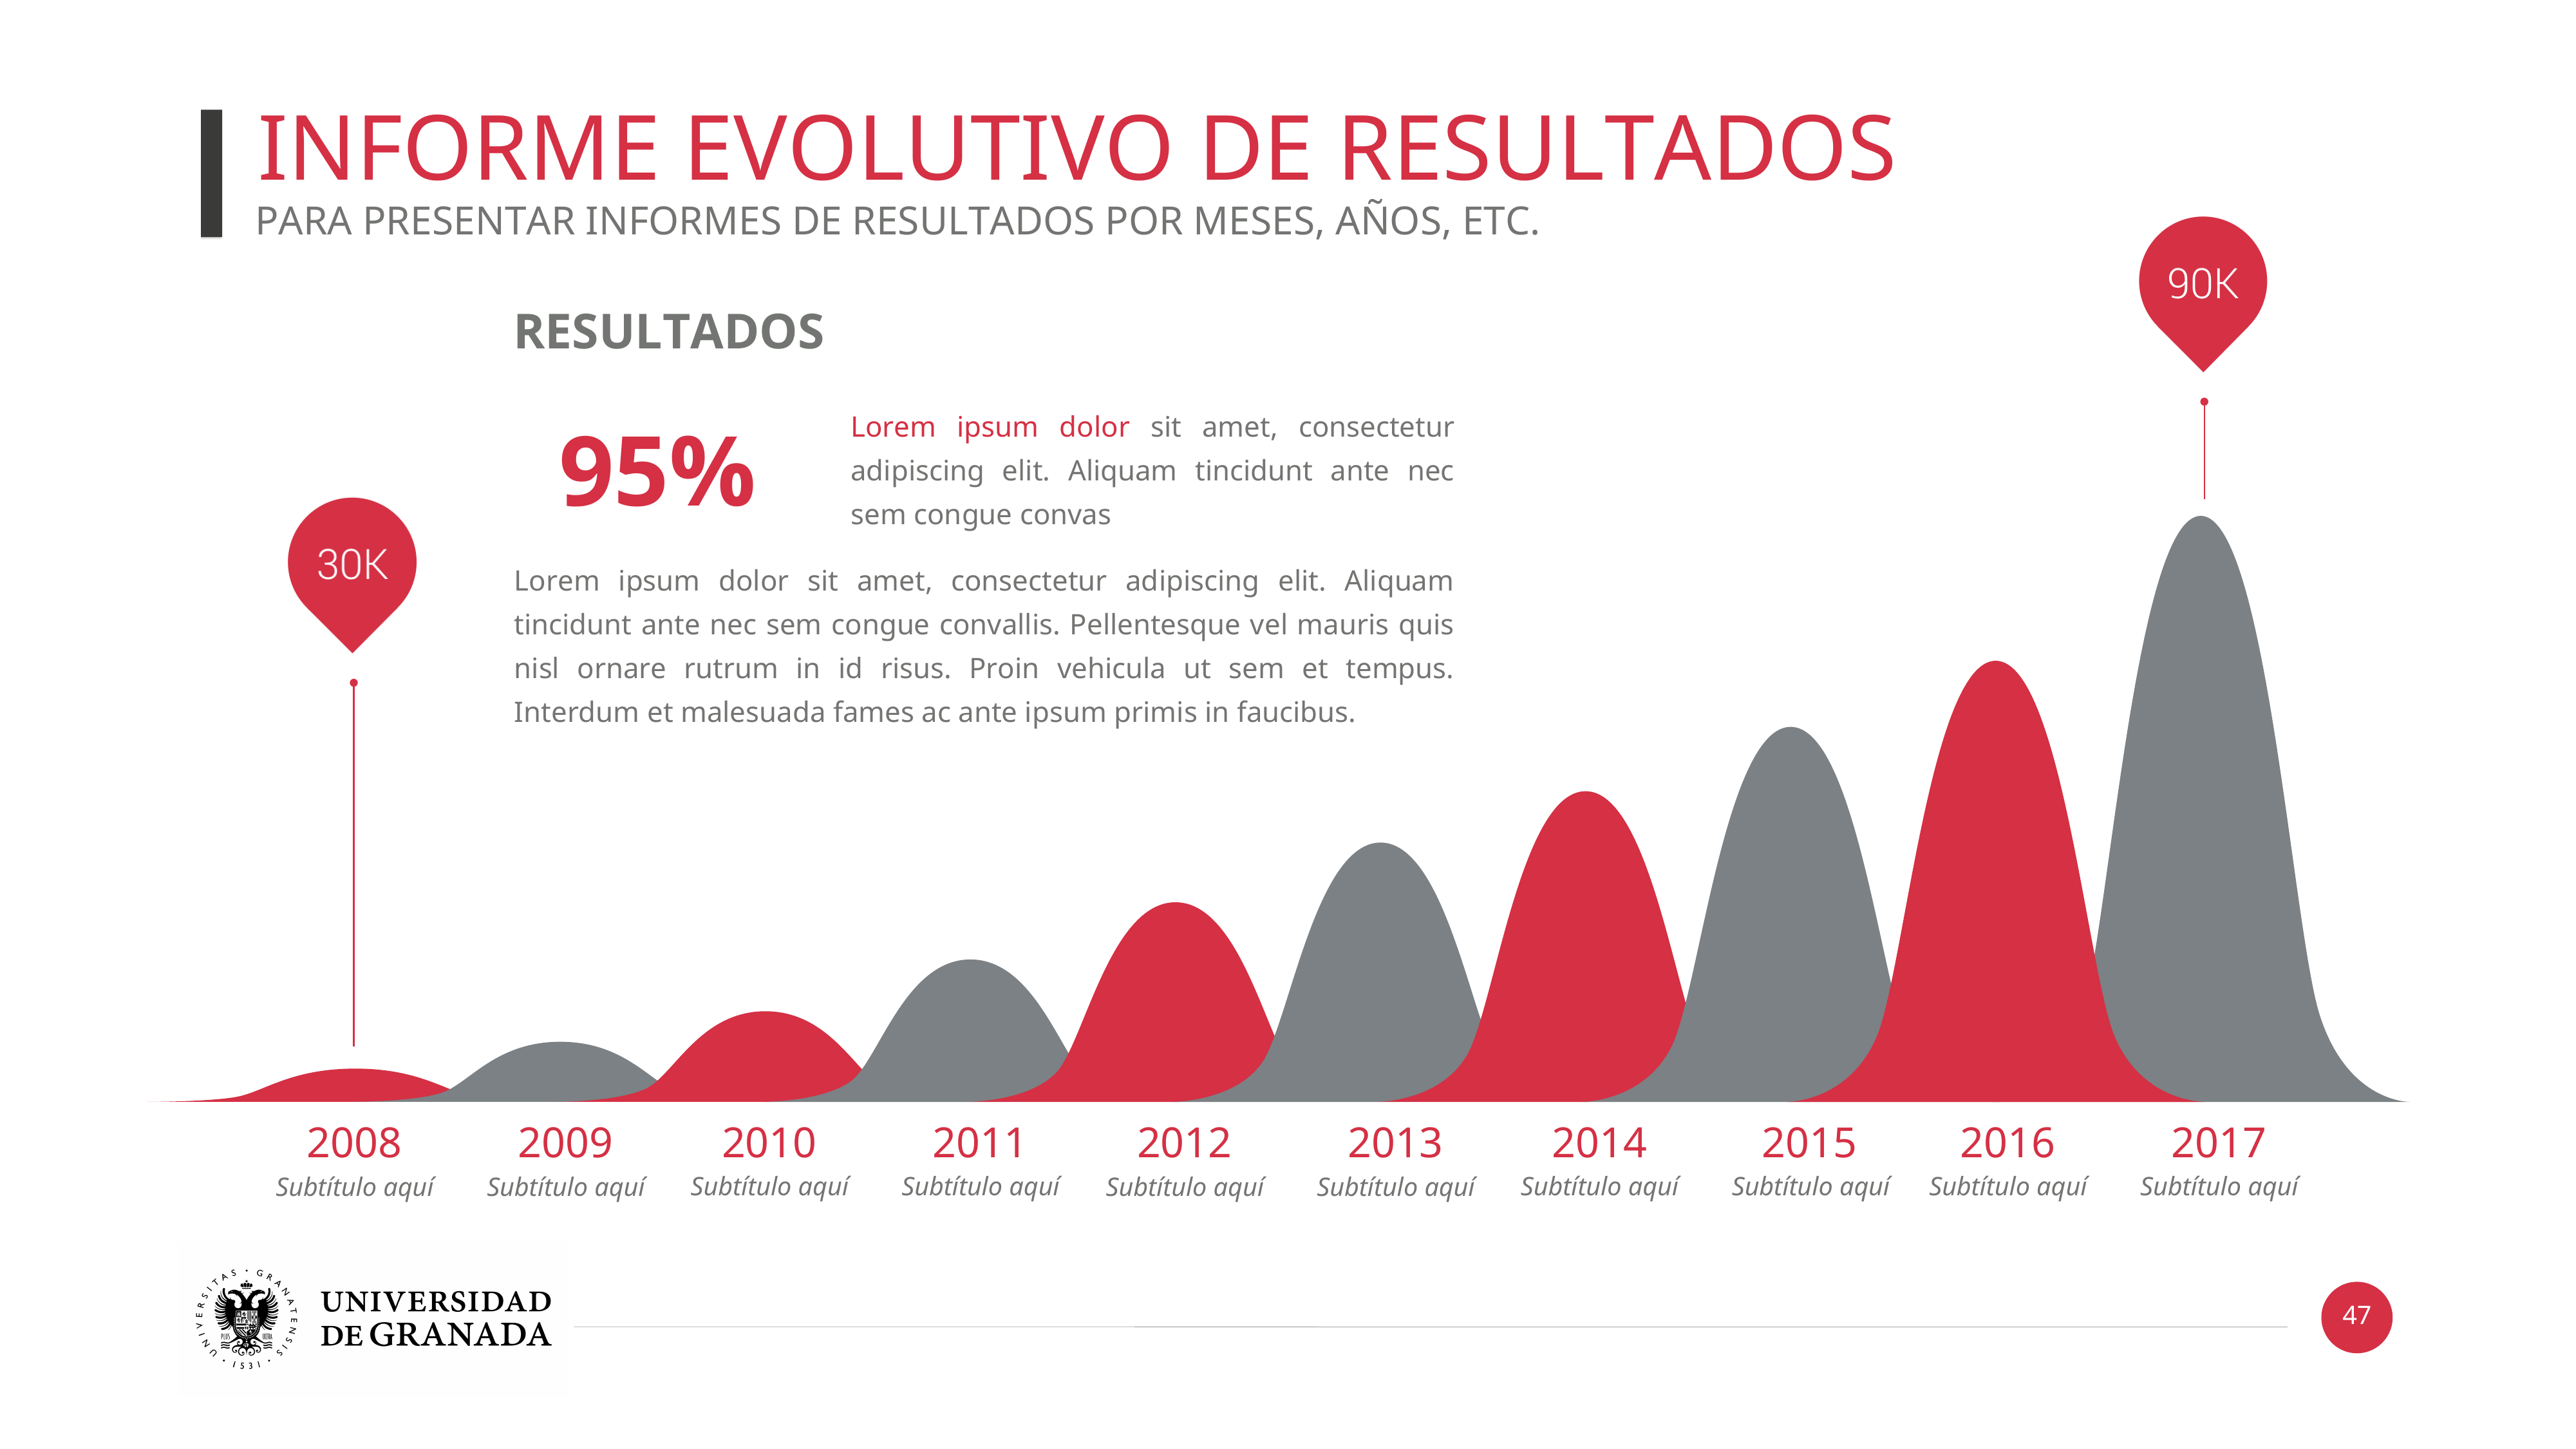

INFORME EVOLUTIVO DE RESULTADOS
PARA PRESENTAR INFORMES DE RESULTADOS POR MESES, AÑOS, ETC.
RESULTADOS
Lorem ipsum dolor sit amet, consectetur adipiscing elit. Aliquam tincidunt ante nec sem congue convas
Lorem ipsum dolor sit amet, consectetur adipiscing elit. Aliquam tincidunt ante nec sem congue convallis. Pellentesque vel mauris quis nisl ornare rutrum in id risus. Proin vehicula ut sem et tempus. Interdum et malesuada fames ac ante ipsum primis in faucibus.
95%
2010
Subtítulo aquí
2011
Subtítulo aquí
2014
Subtítulo aquí
2015
Subtítulo aquí
2016
Subtítulo aquí
2017
Subtítulo aquí
2008
Subtítulo aquí
2009
Subtítulo aquí
2012
Subtítulo aquí
2013
Subtítulo aquí